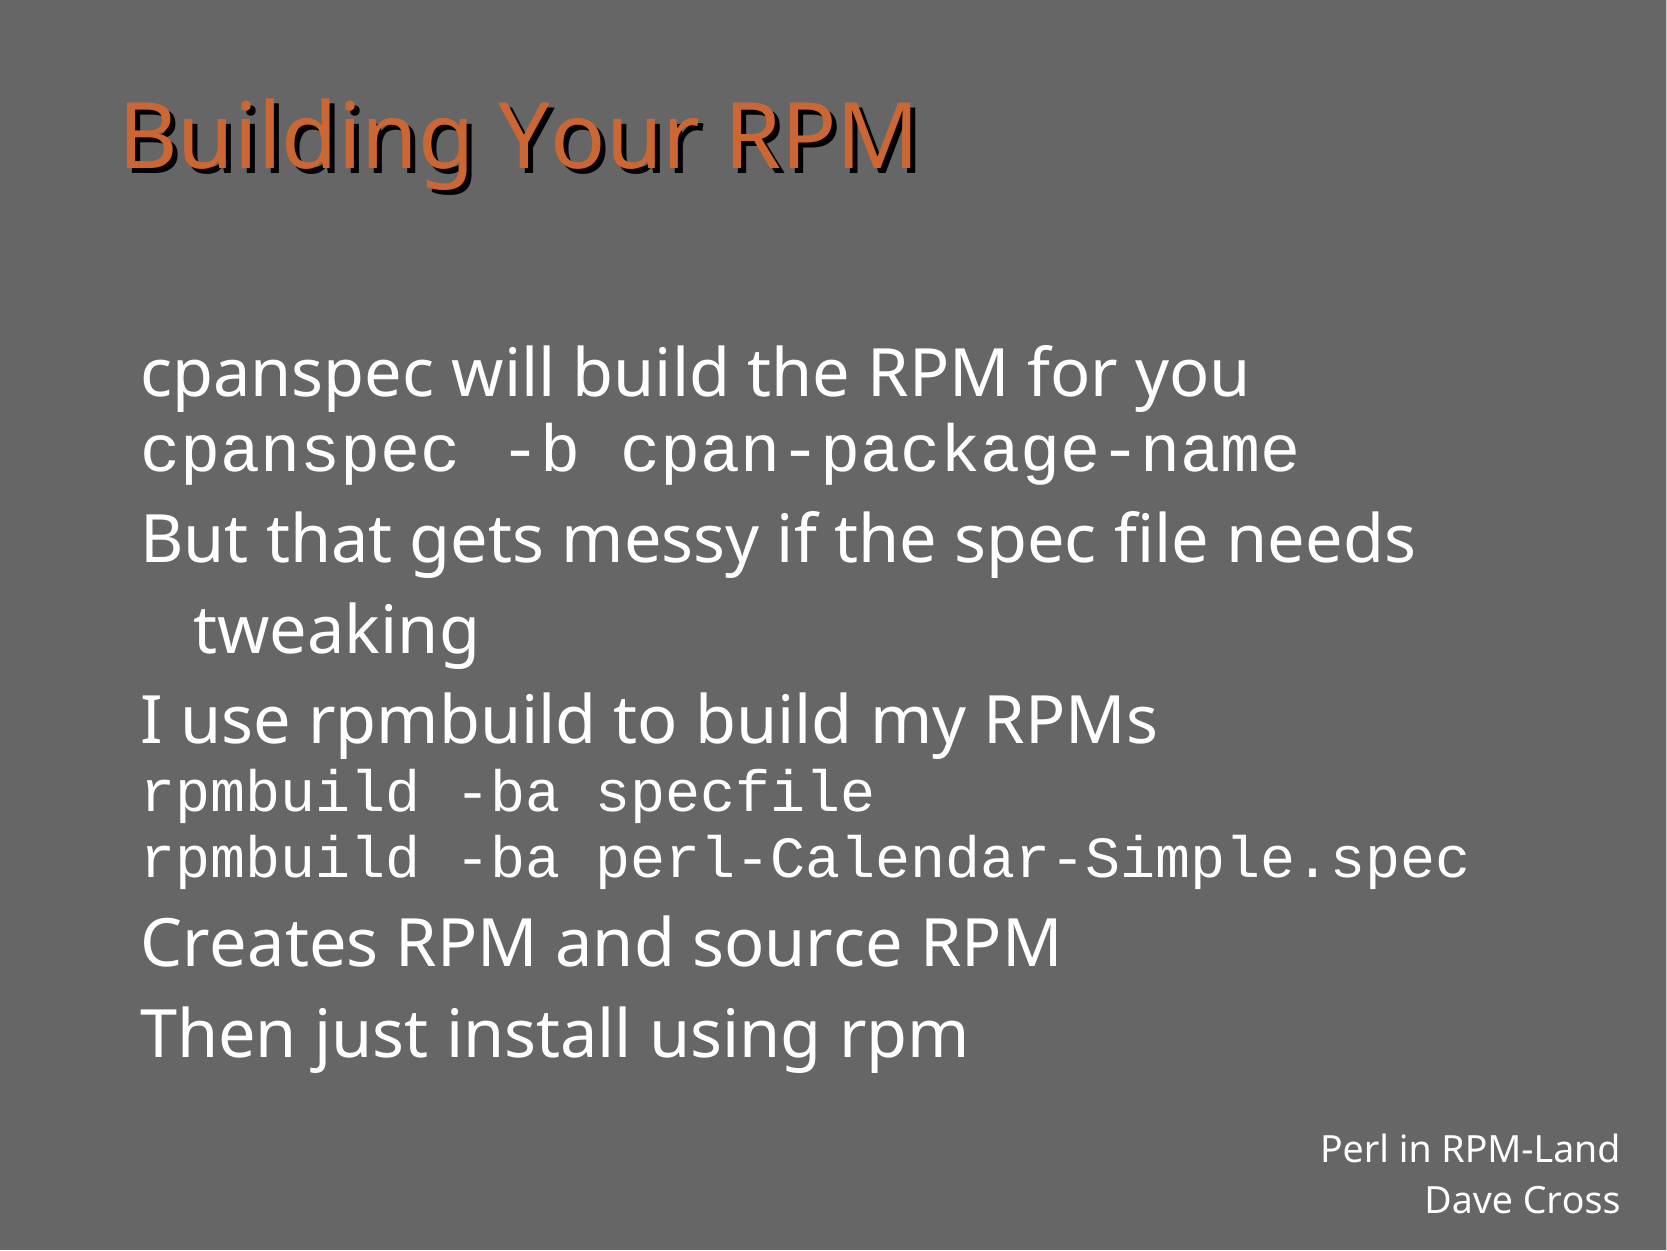

# Building Your RPM
cpanspec will build the RPM for you
cpanspec -b cpan-package-name
But that gets messy if the spec file needs tweaking
I use rpmbuild to build my RPMs
rpmbuild -ba specfile
rpmbuild -ba perl-Calendar-Simple.spec
Creates RPM and source RPM
Then just install using rpm